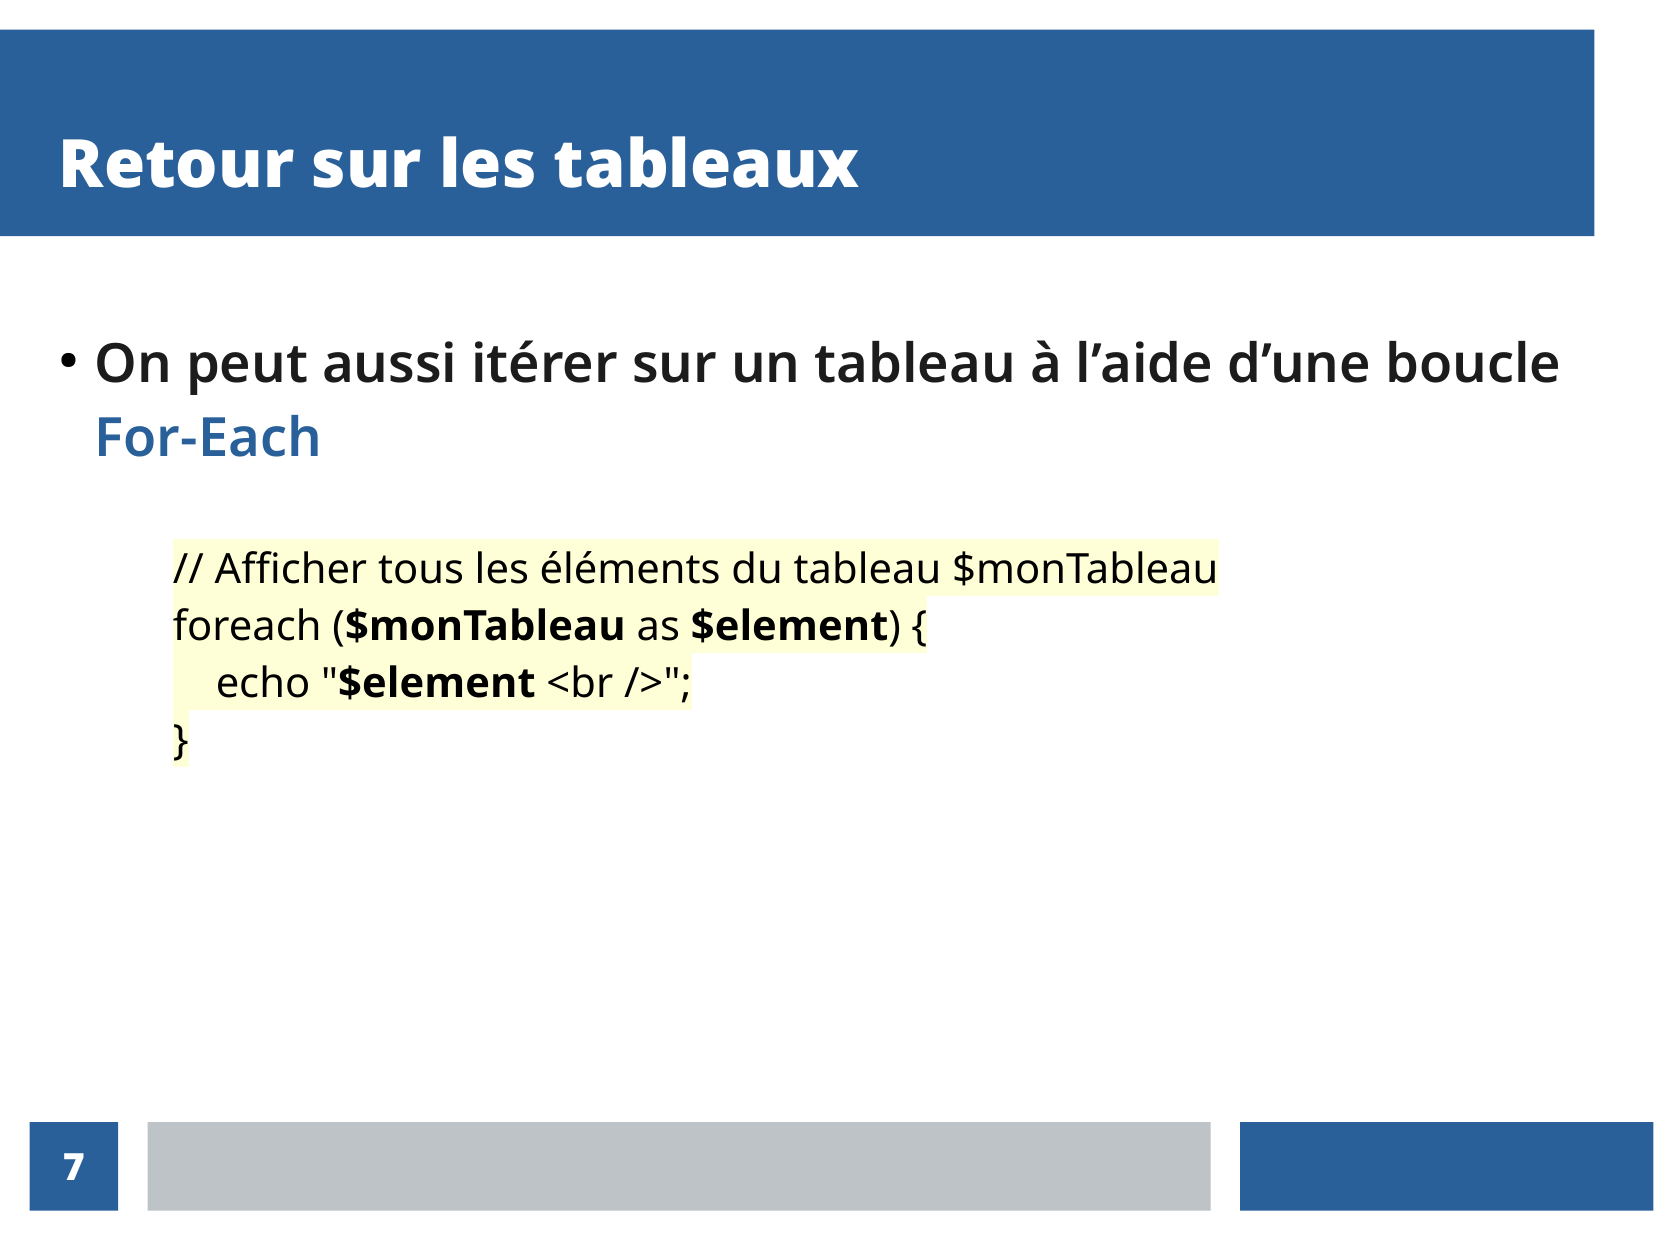

# Retour sur les tableaux
On peut aussi itérer sur un tableau à l’aide d’une boucle For-Each
// Afficher tous les éléments du tableau $monTableau
foreach ($monTableau as $element) {
 echo "$element <br />";
}
7